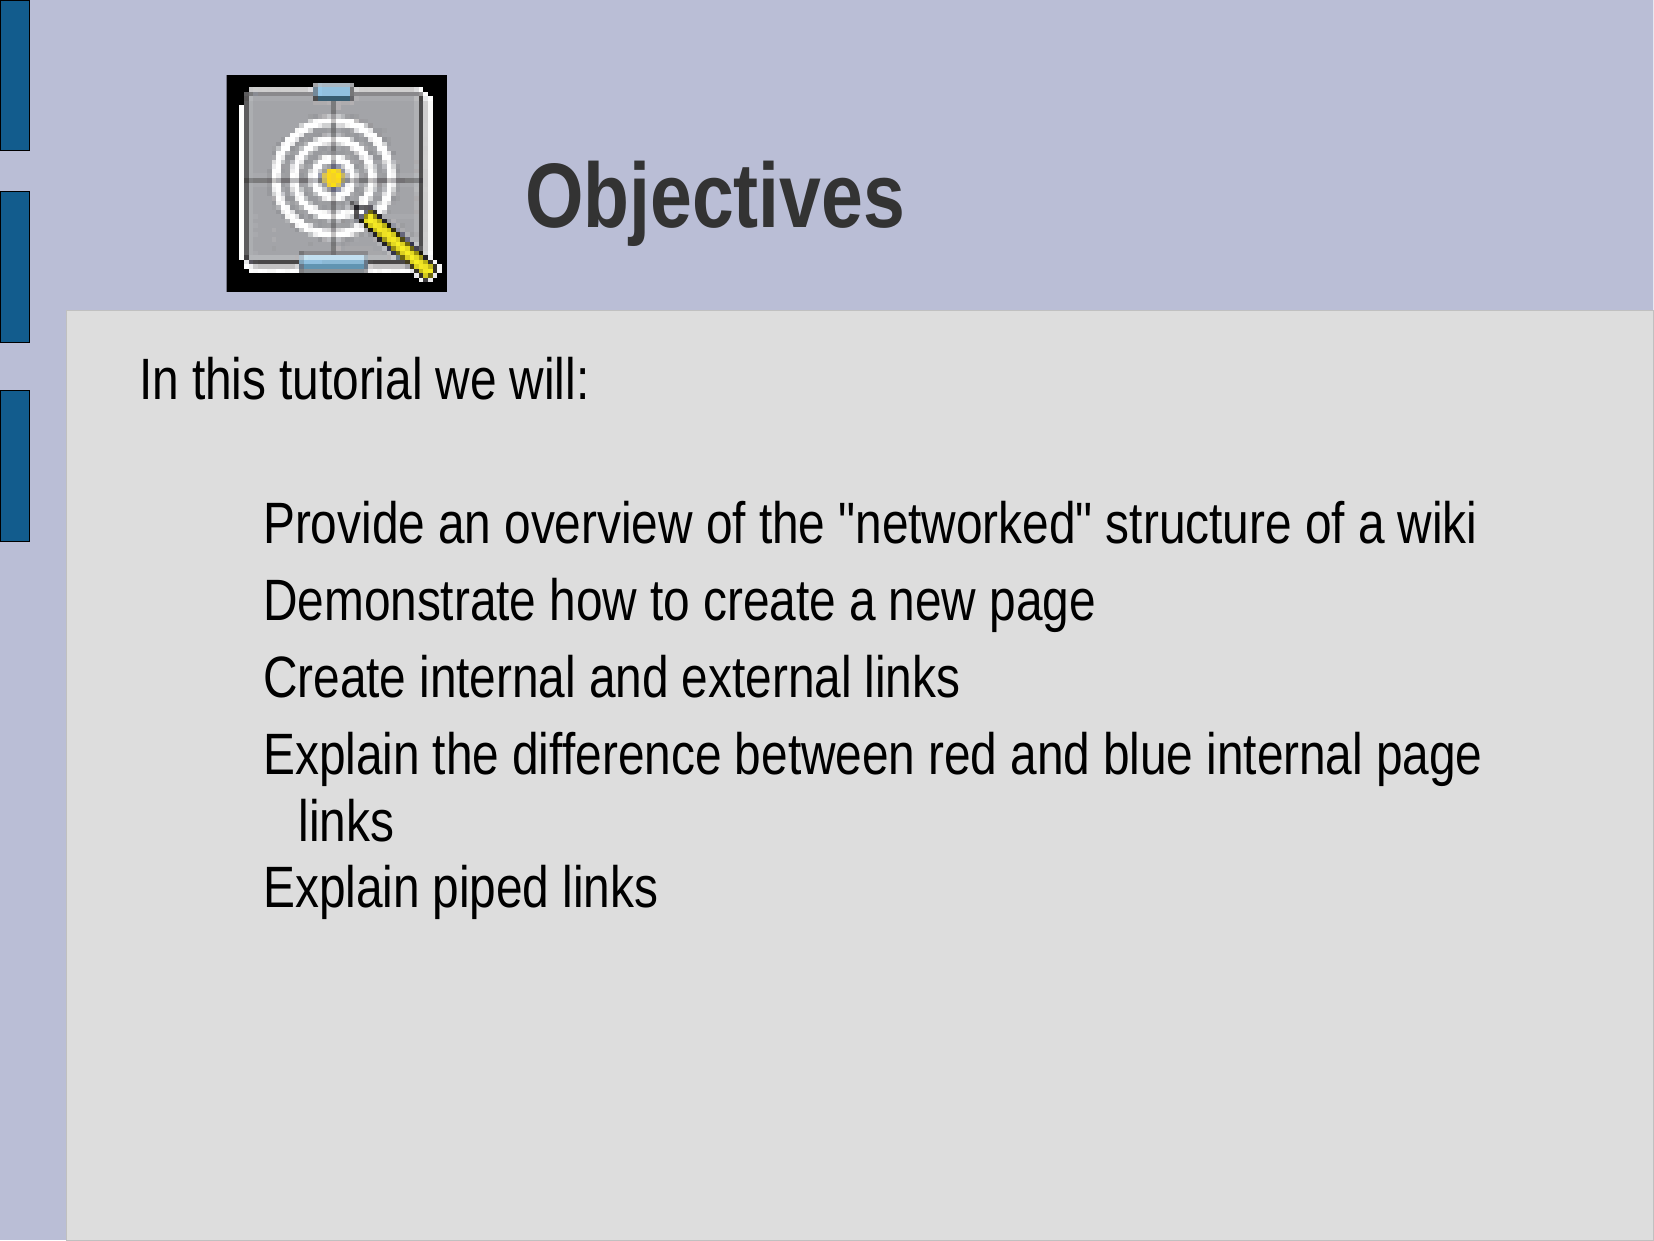

# Objectives
In this tutorial we will:
Provide an overview of the "networked" structure of a wiki
Demonstrate how to create a new page
Create internal and external links
Explain the difference between red and blue internal page links
Explain piped links